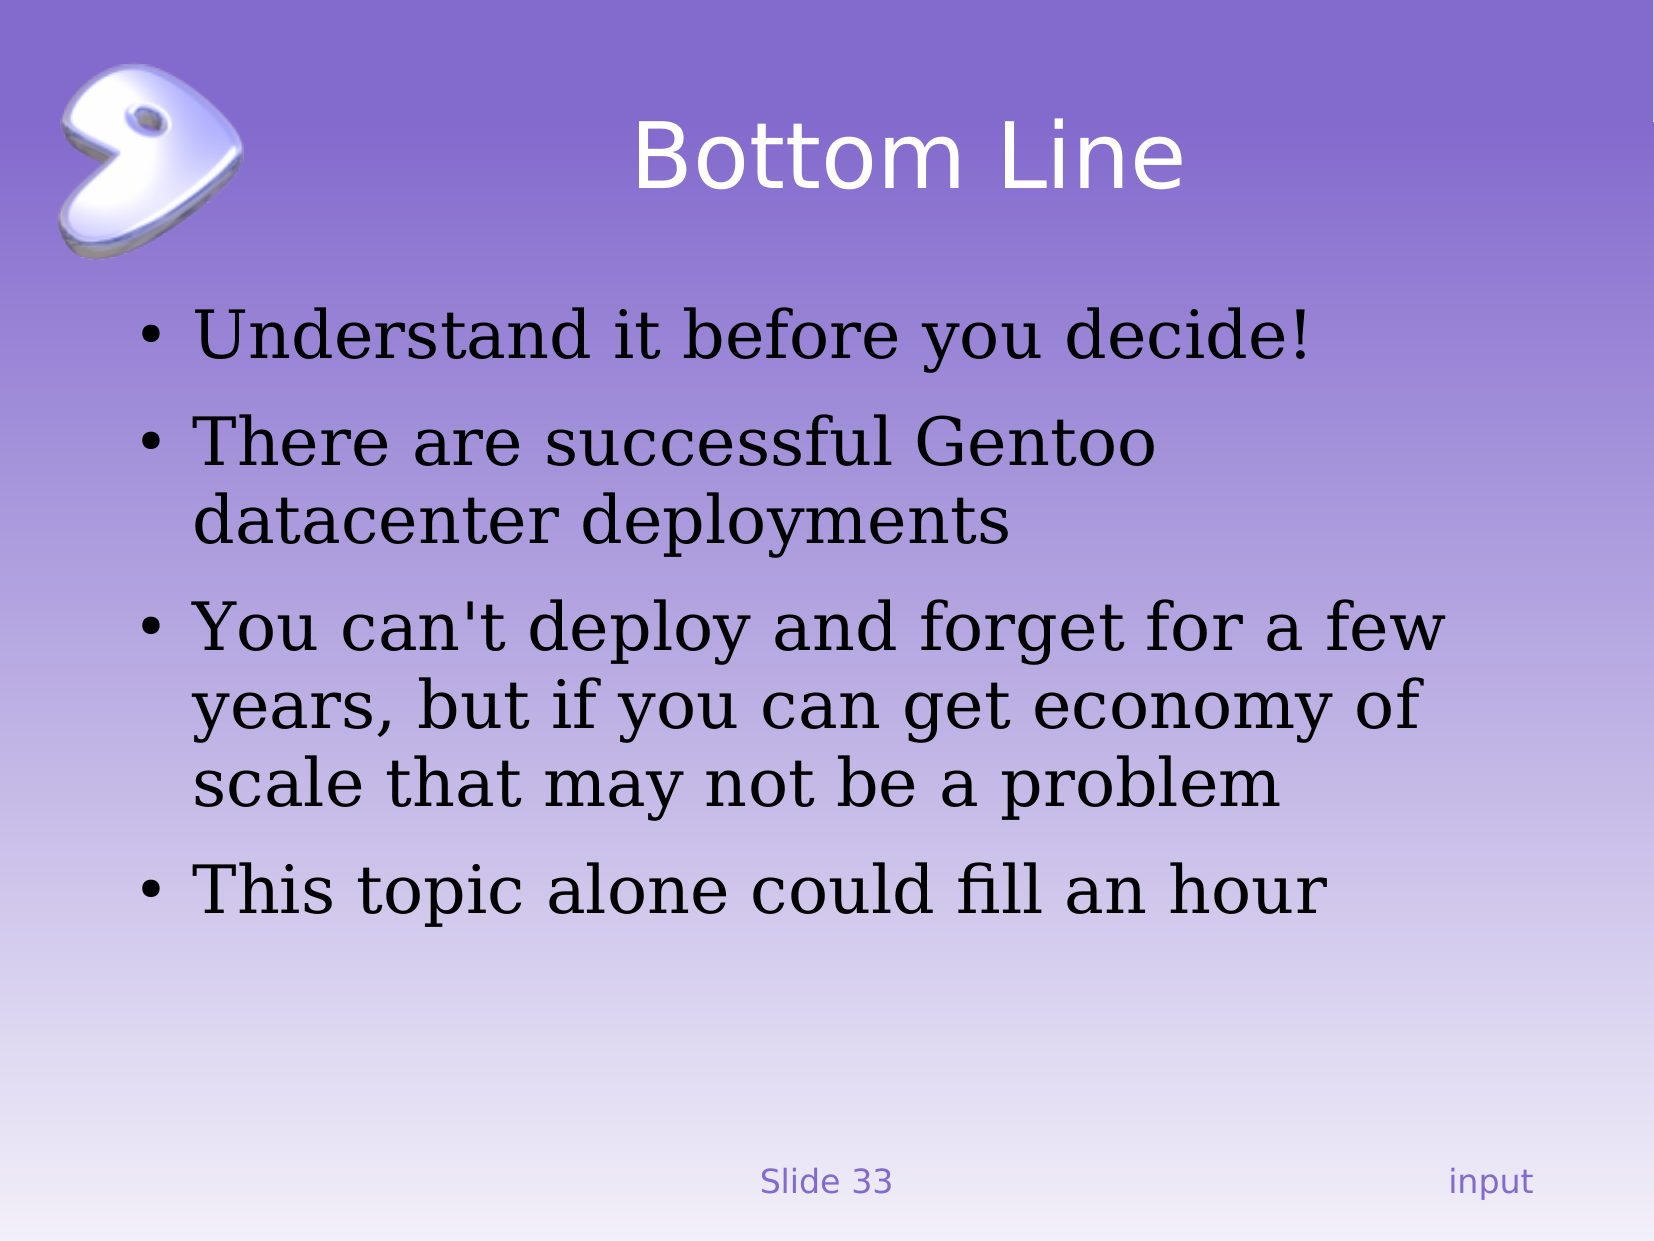

# Bottom Line
Understand it before you decide!
There are successful Gentoo datacenter deployments
You can't deploy and forget for a few years, but if you can get economy of scale that may not be a problem
This topic alone could fill an hour